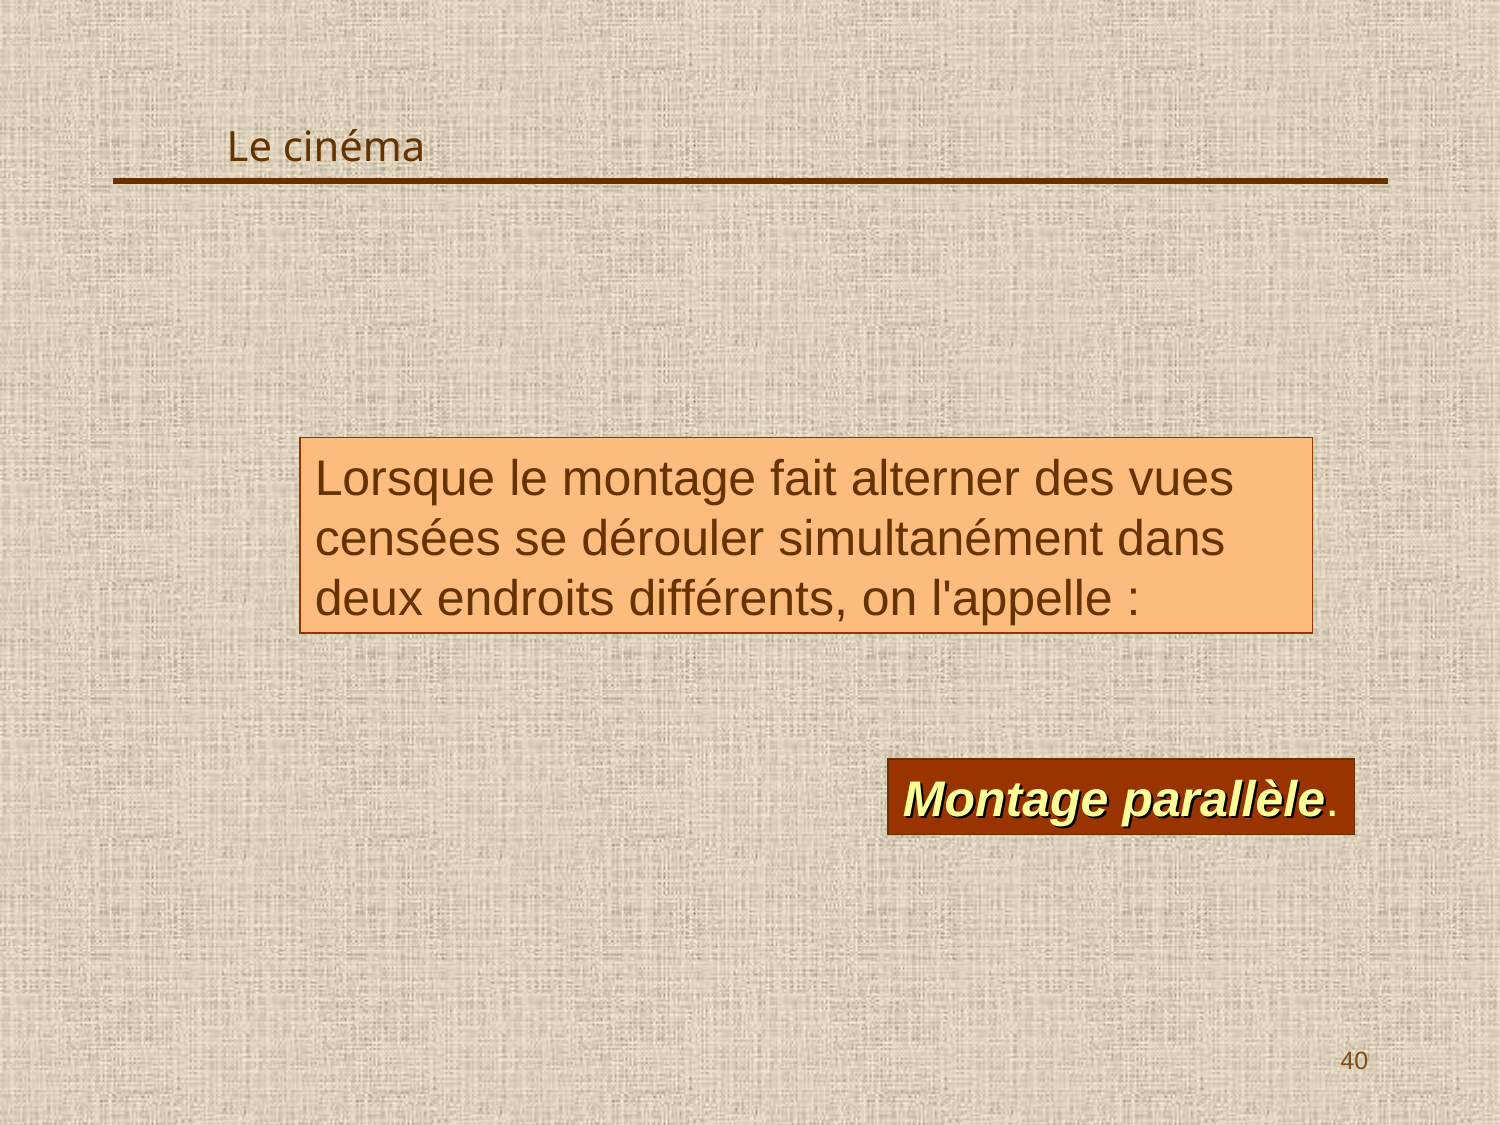

Le cinéma
Lorsque le montage fait alterner des vues censées se dérouler simultanément dans deux endroits différents, on l'appelle :
Montage parallèle.
40